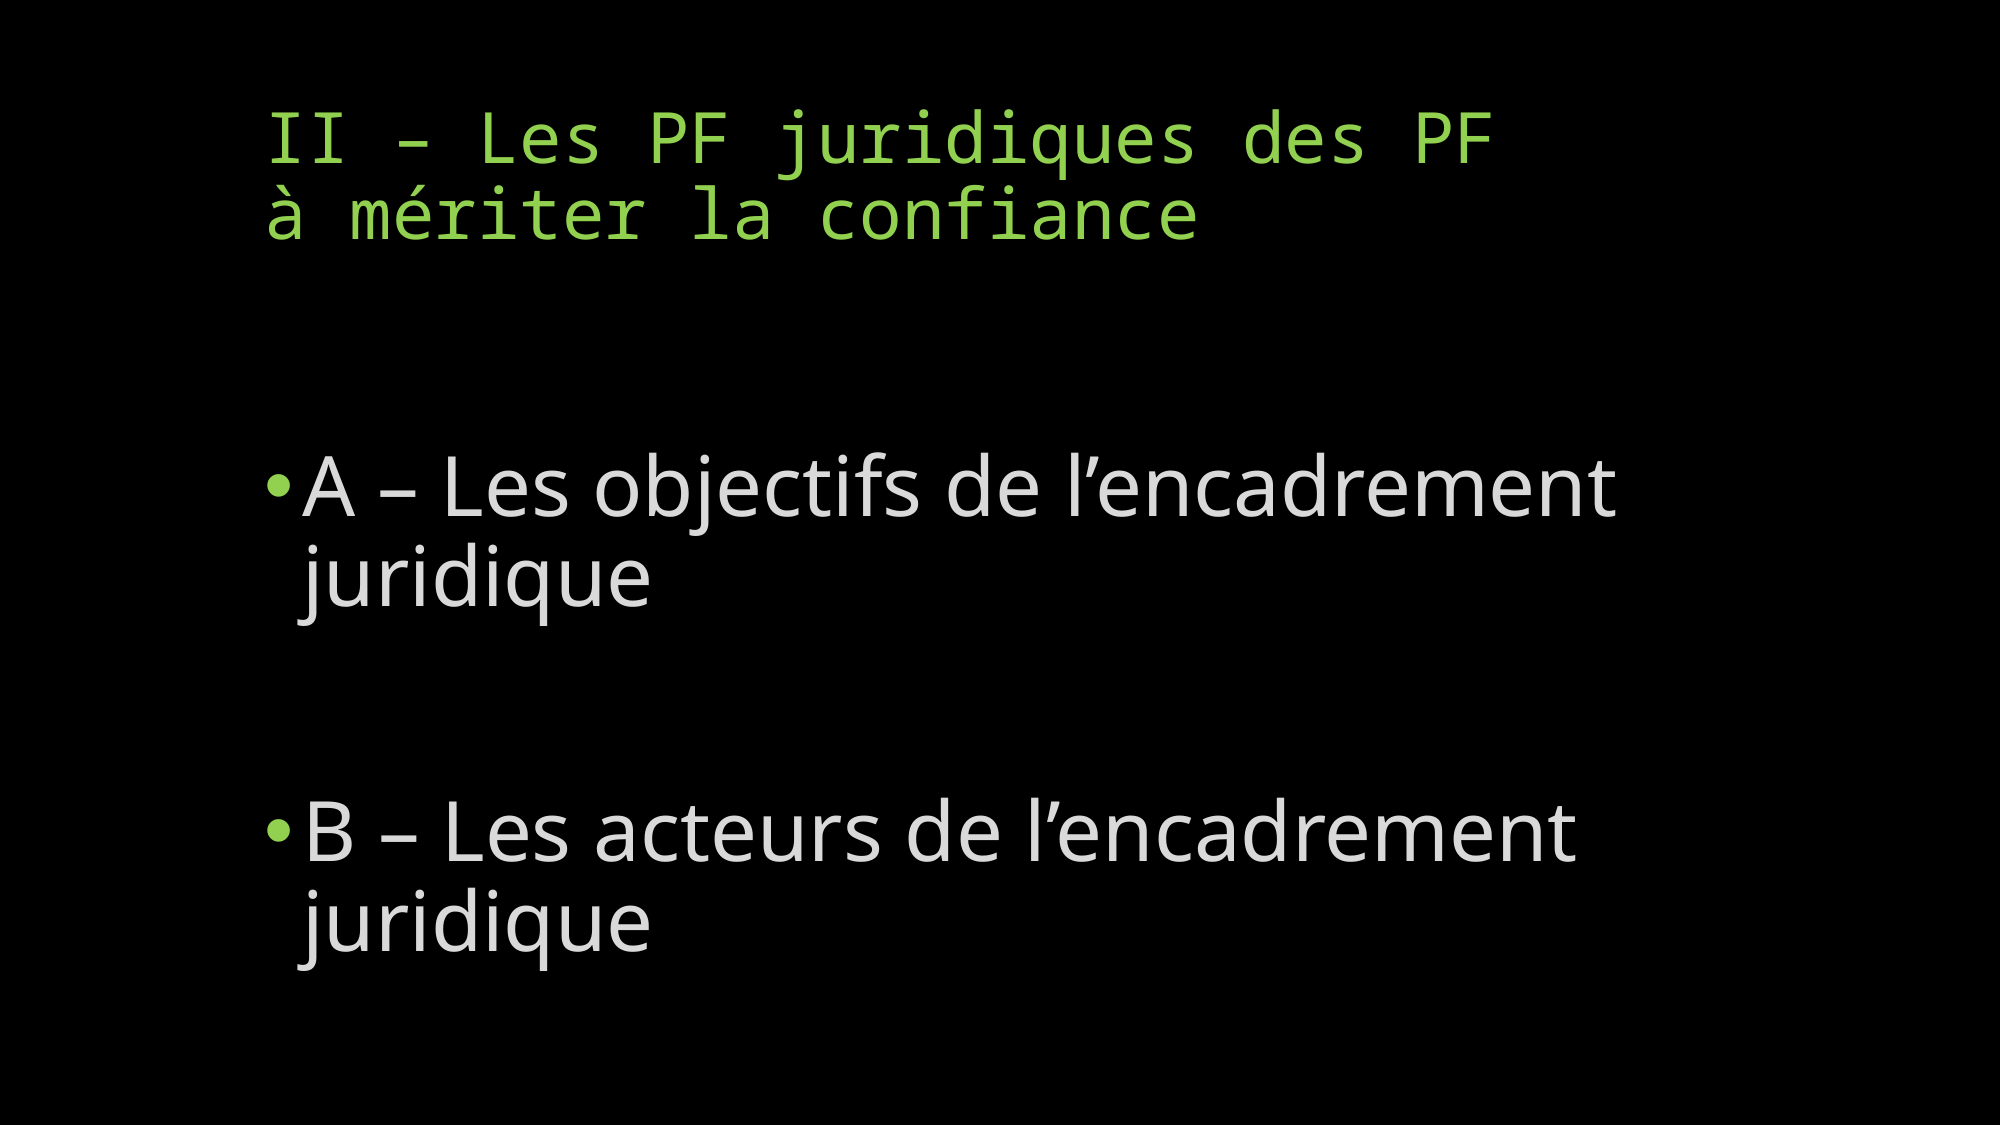

# II – Les PF juridiques des PF à mériter la confiance
A – Les objectifs de l’encadrement juridique
B – Les acteurs de l’encadrement juridique